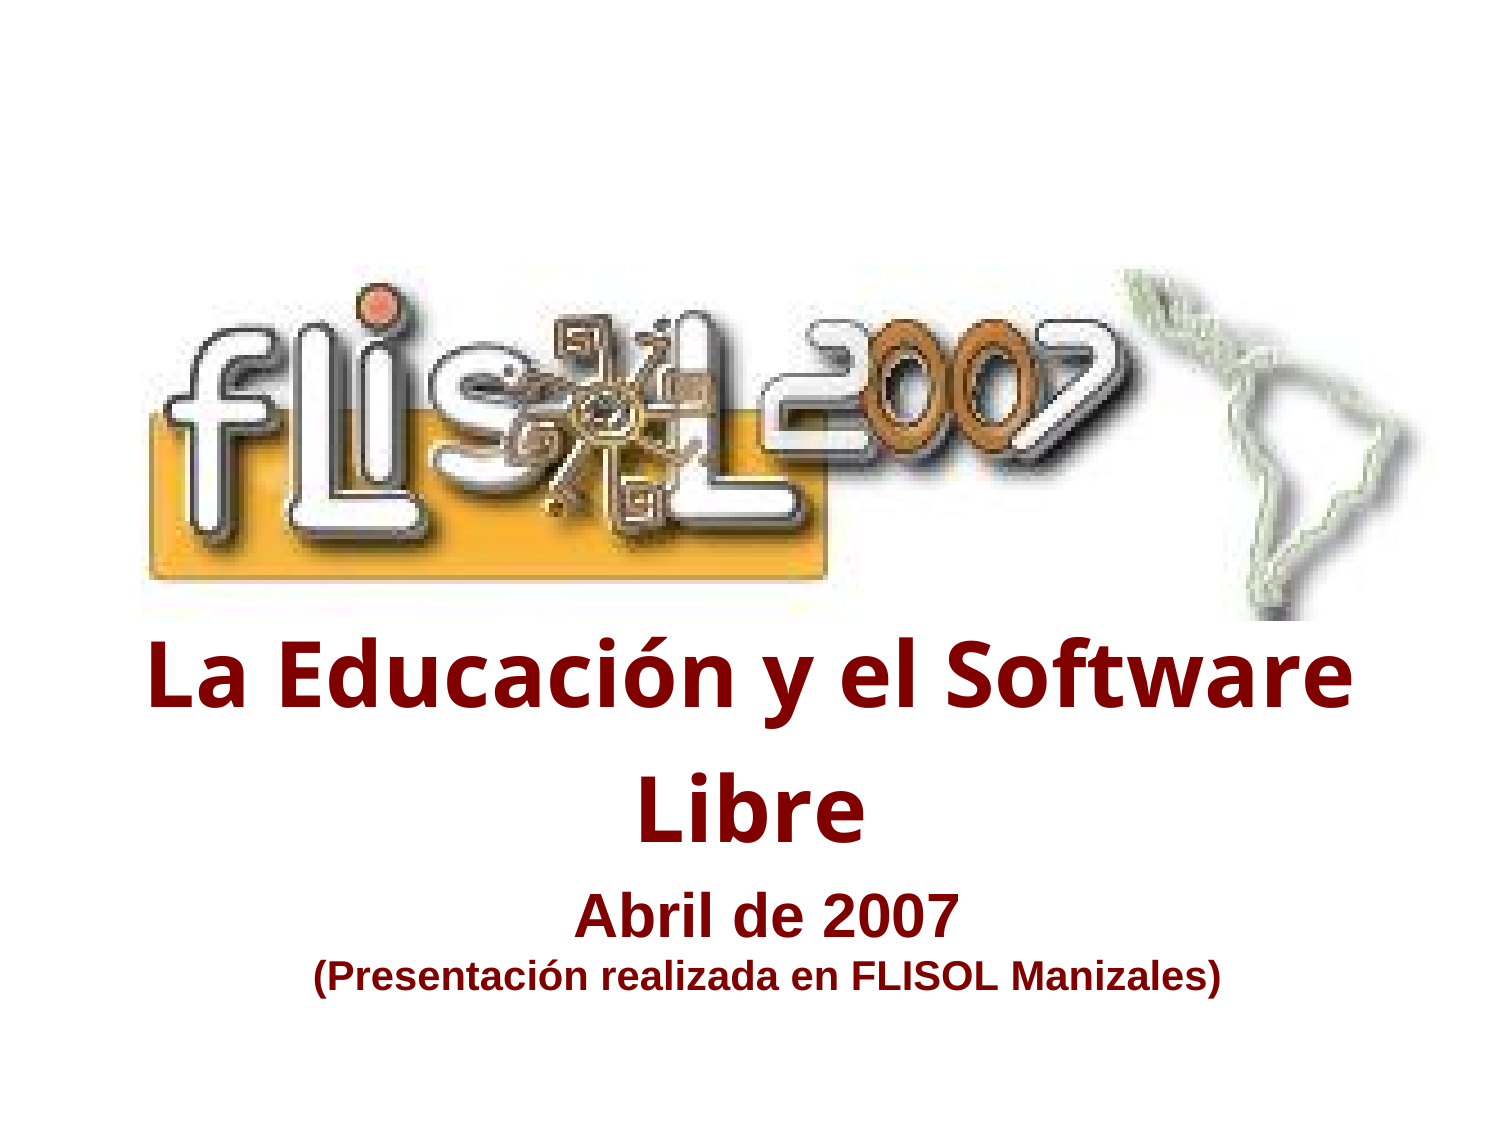

# La Educación y el Software Libre
Abril de 2007
(Presentación realizada en FLISOL Manizales)